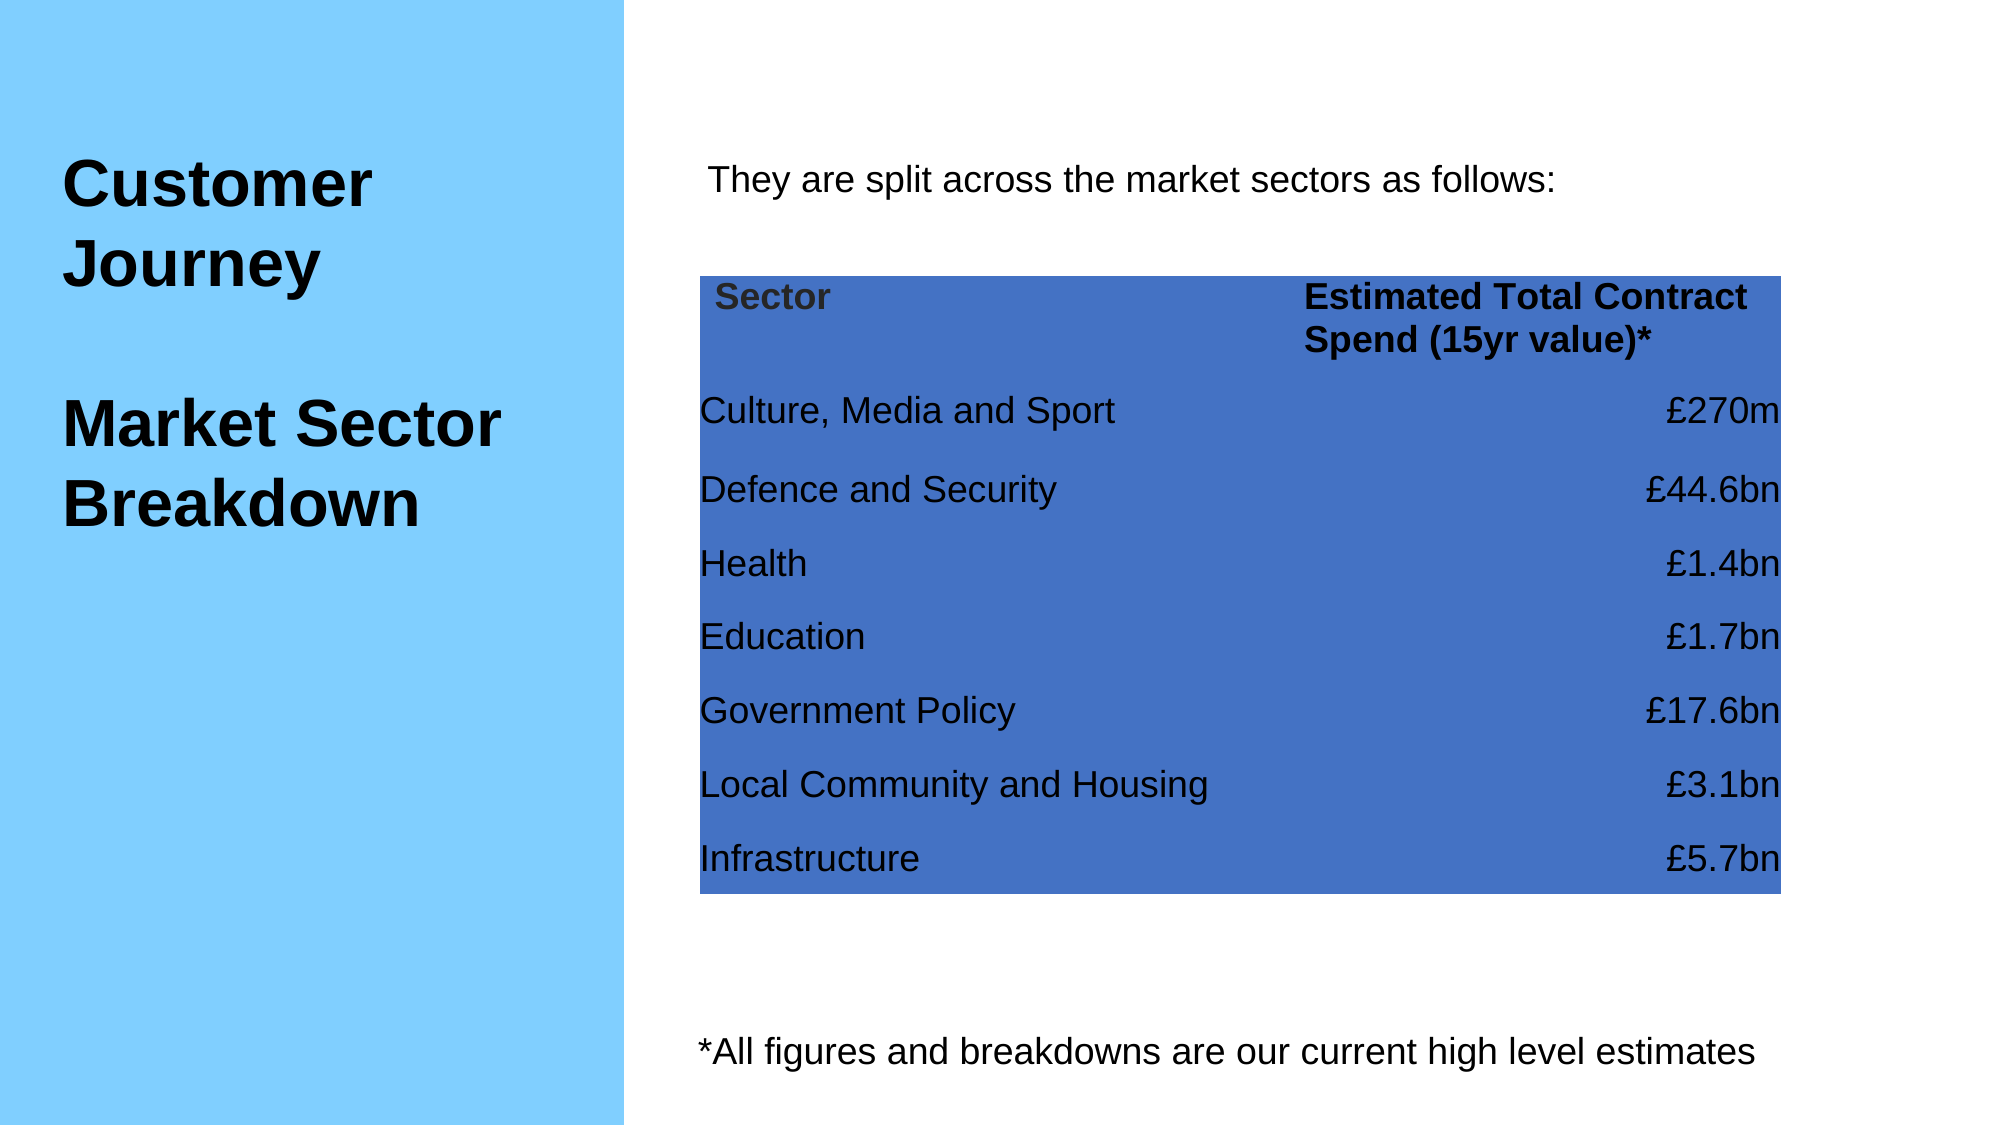

# They are split across the market sectors as follows:
Customer Journey
Market Sector Breakdown
| Sector | Estimated Total Contract Spend (15yr value)\* |
| --- | --- |
| Culture, Media and Sport | £270m |
| Defence and Security | £44.6bn |
| Health | £1.4bn |
| Education | £1.7bn |
| Government Policy | £17.6bn |
| Local Community and Housing | £3.1bn |
| Infrastructure | £5.7bn |
*All figures and breakdowns are our current high level estimates